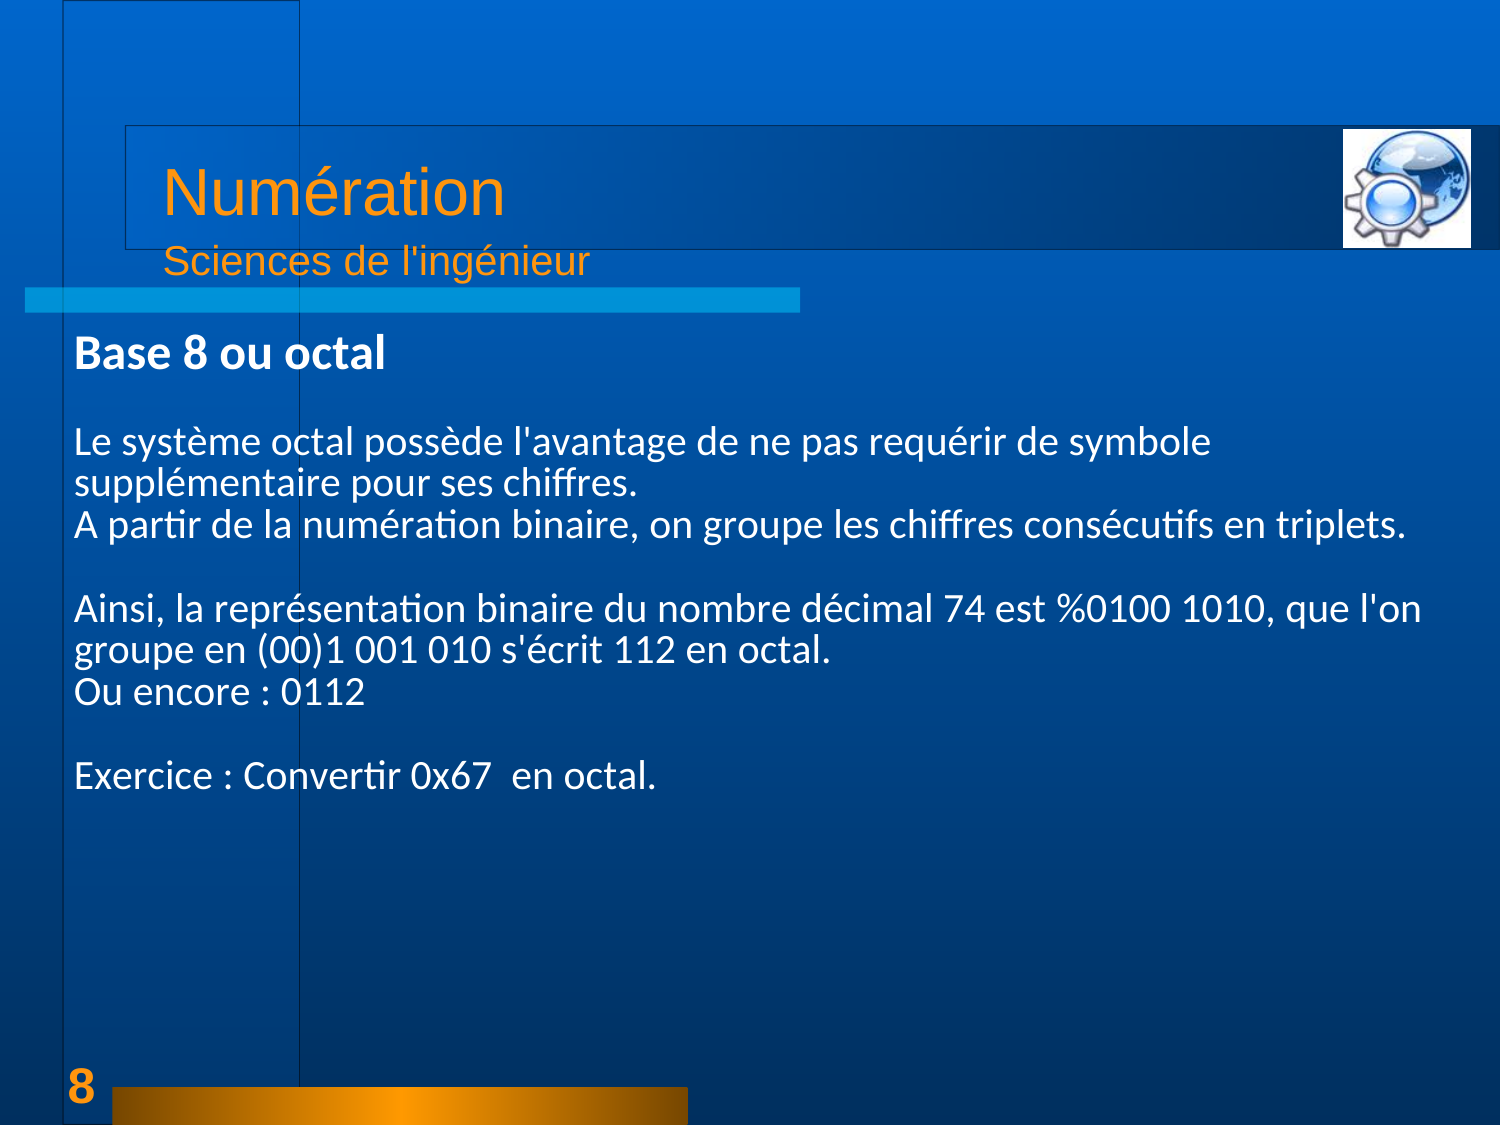

Base 8 ou octal
Le système octal possède l'avantage de ne pas requérir de symbole supplémentaire pour ses chiffres.
A partir de la numération binaire, on groupe les chiffres consécutifs en triplets.
Ainsi, la représentation binaire du nombre décimal 74 est %0100 1010, que l'on groupe en (00)1 001 010 s'écrit 112 en octal.
Ou encore : 0112
Exercice : Convertir 0x67 en octal.